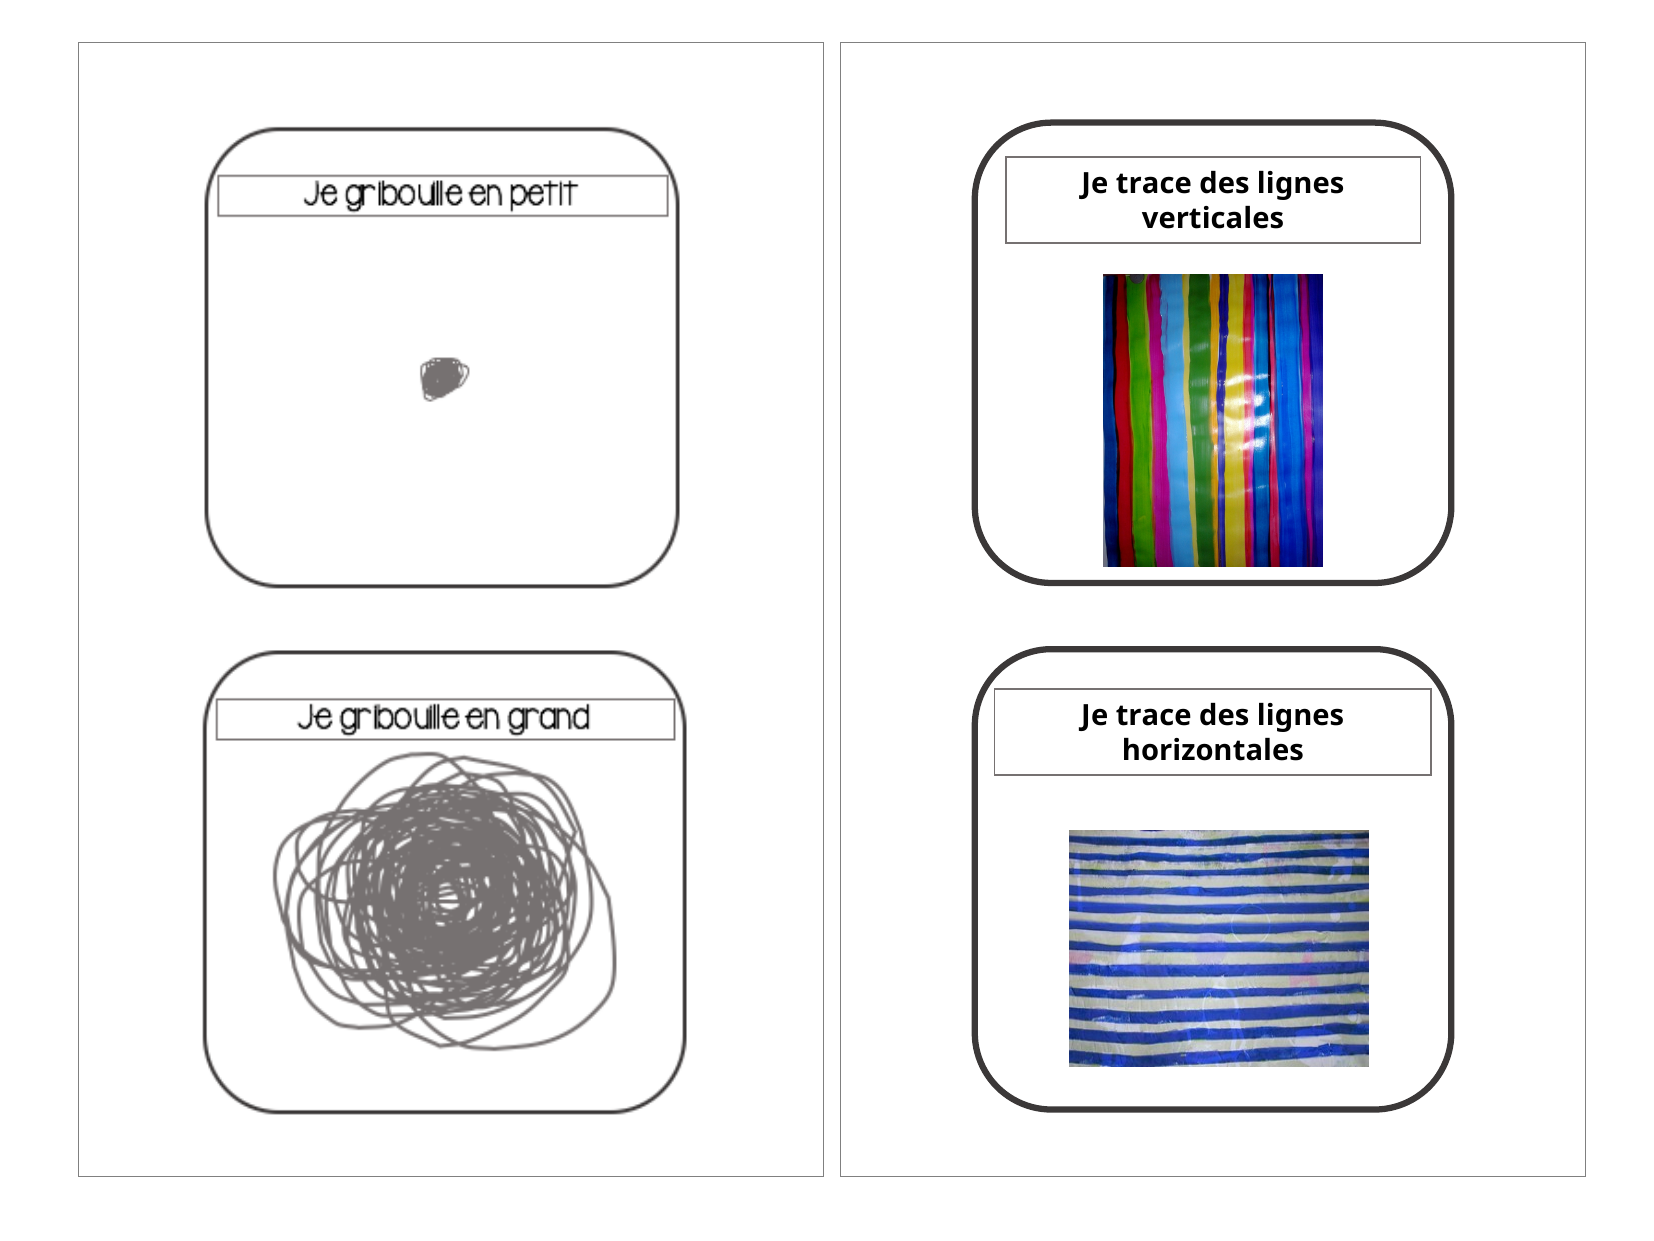

Je trace des lignes verticales
Je trace des lignes horizontales